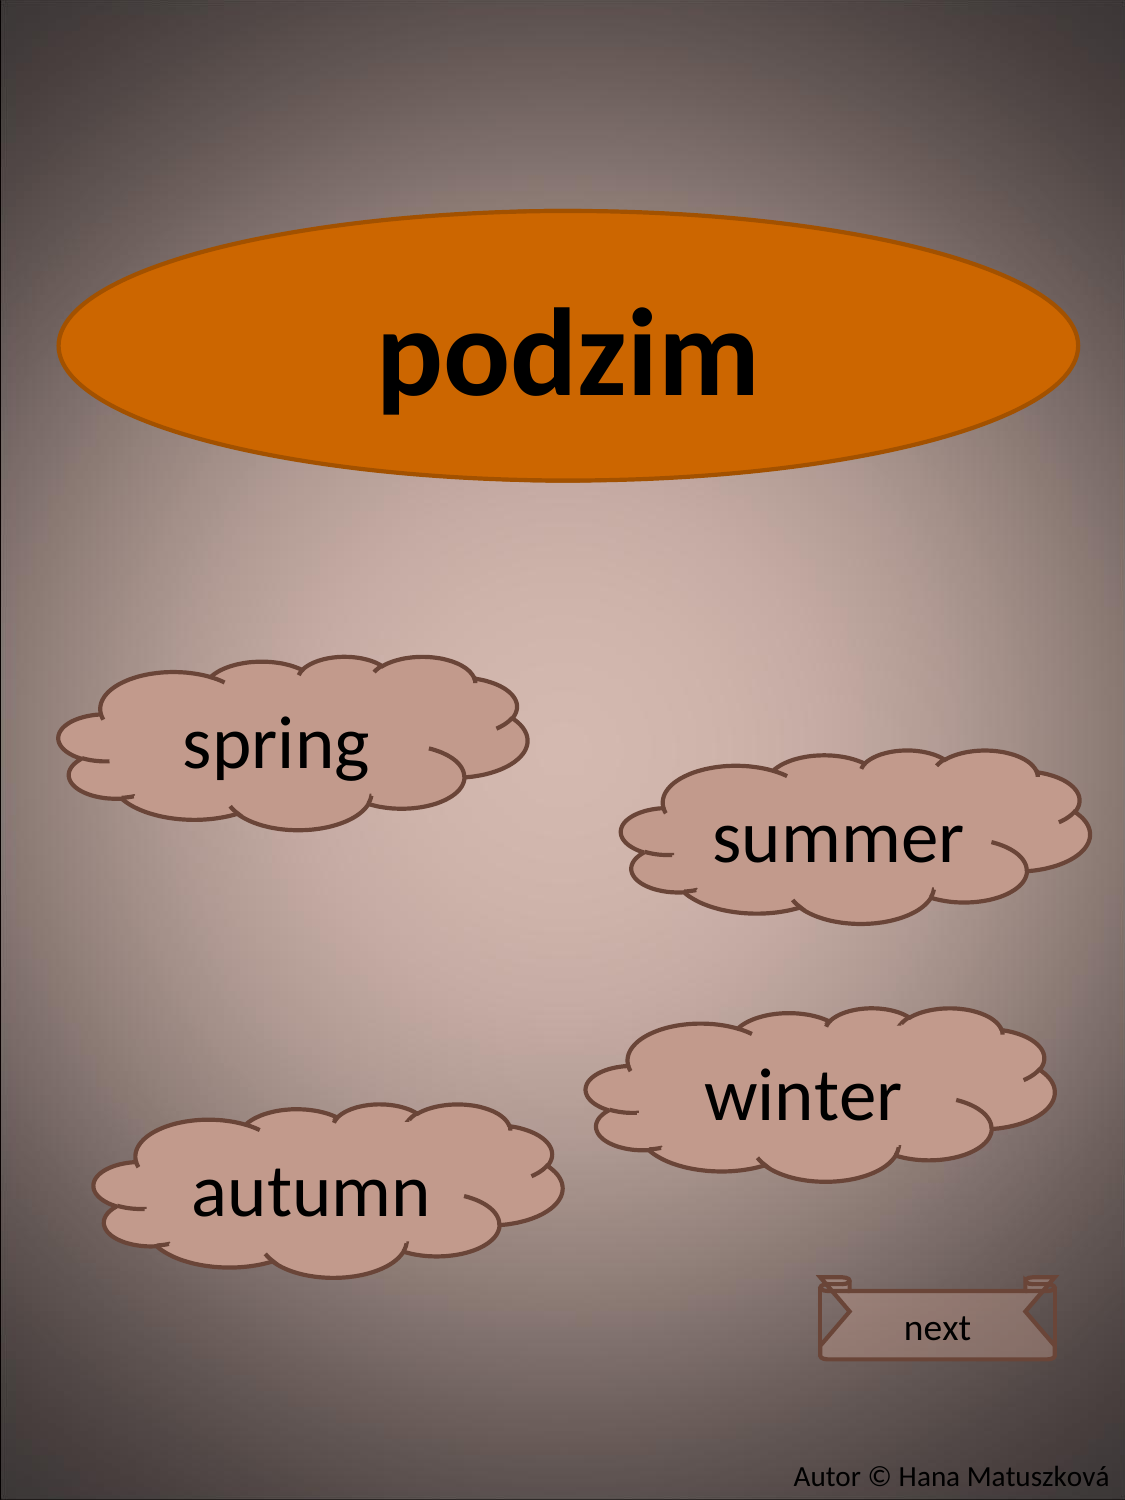

podzim
autumn
spring
summer
winter
autumn
next
Autor © Hana Matuszková